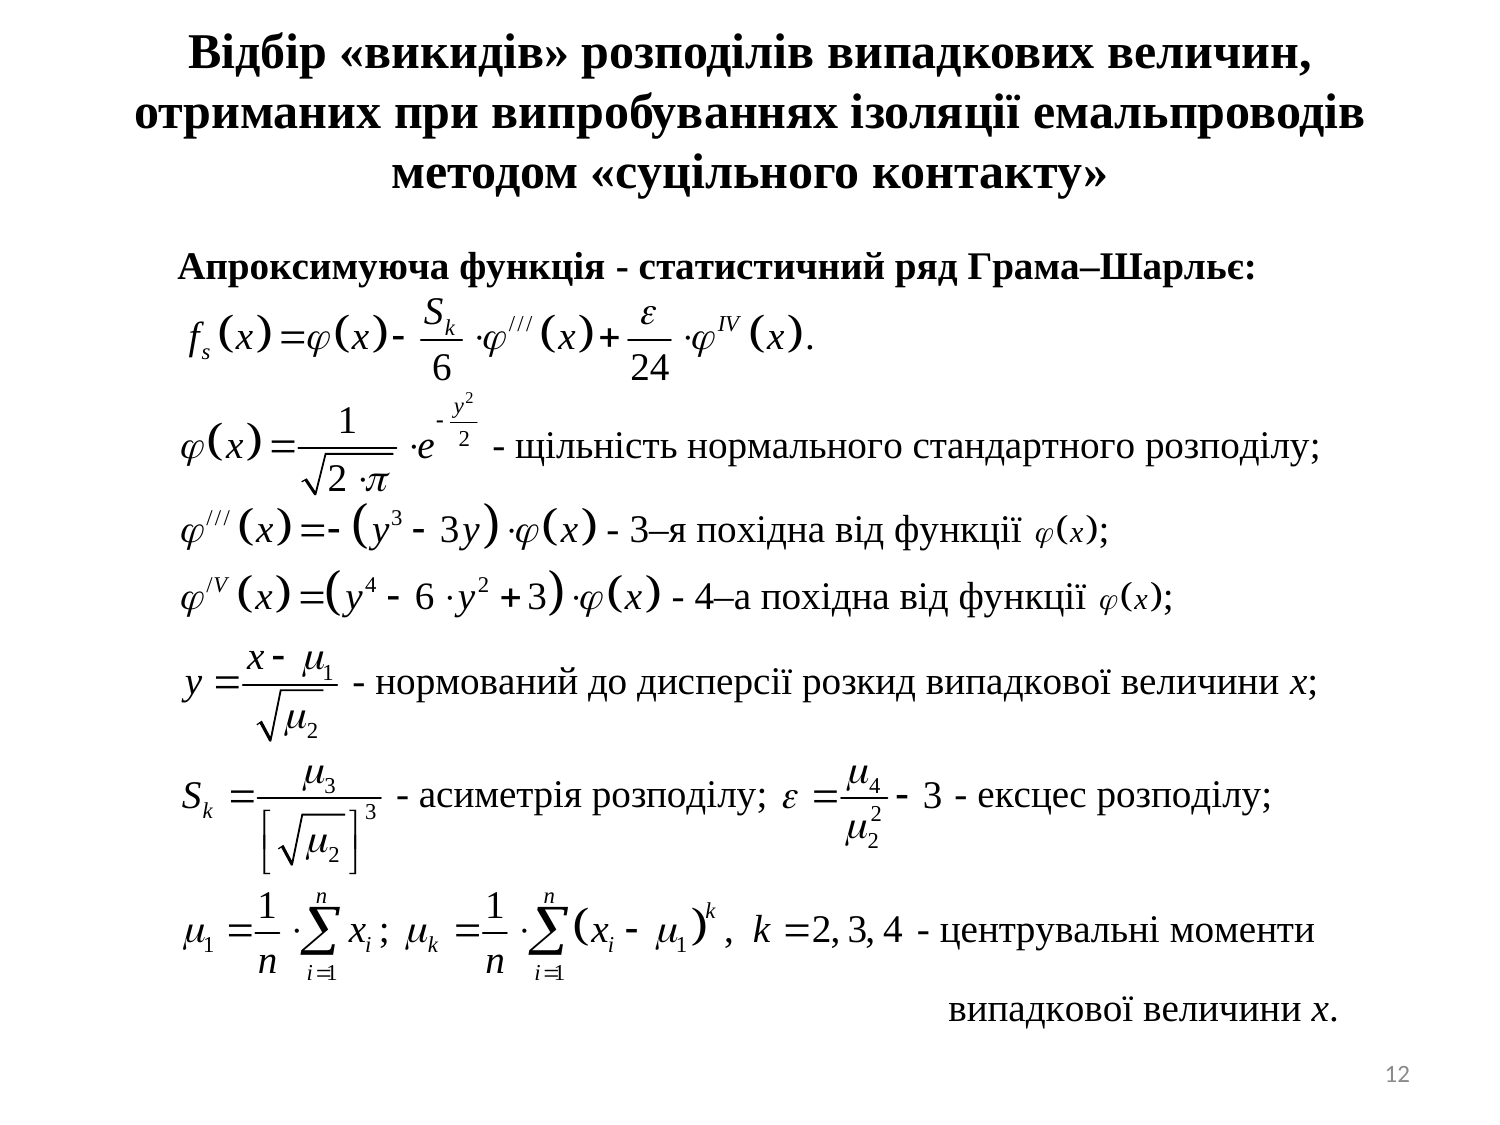

# Відбір «викидів» розподілів випадкових величин, отриманих при випробуваннях ізоляції емальпроводів методом «суцільного контакту»